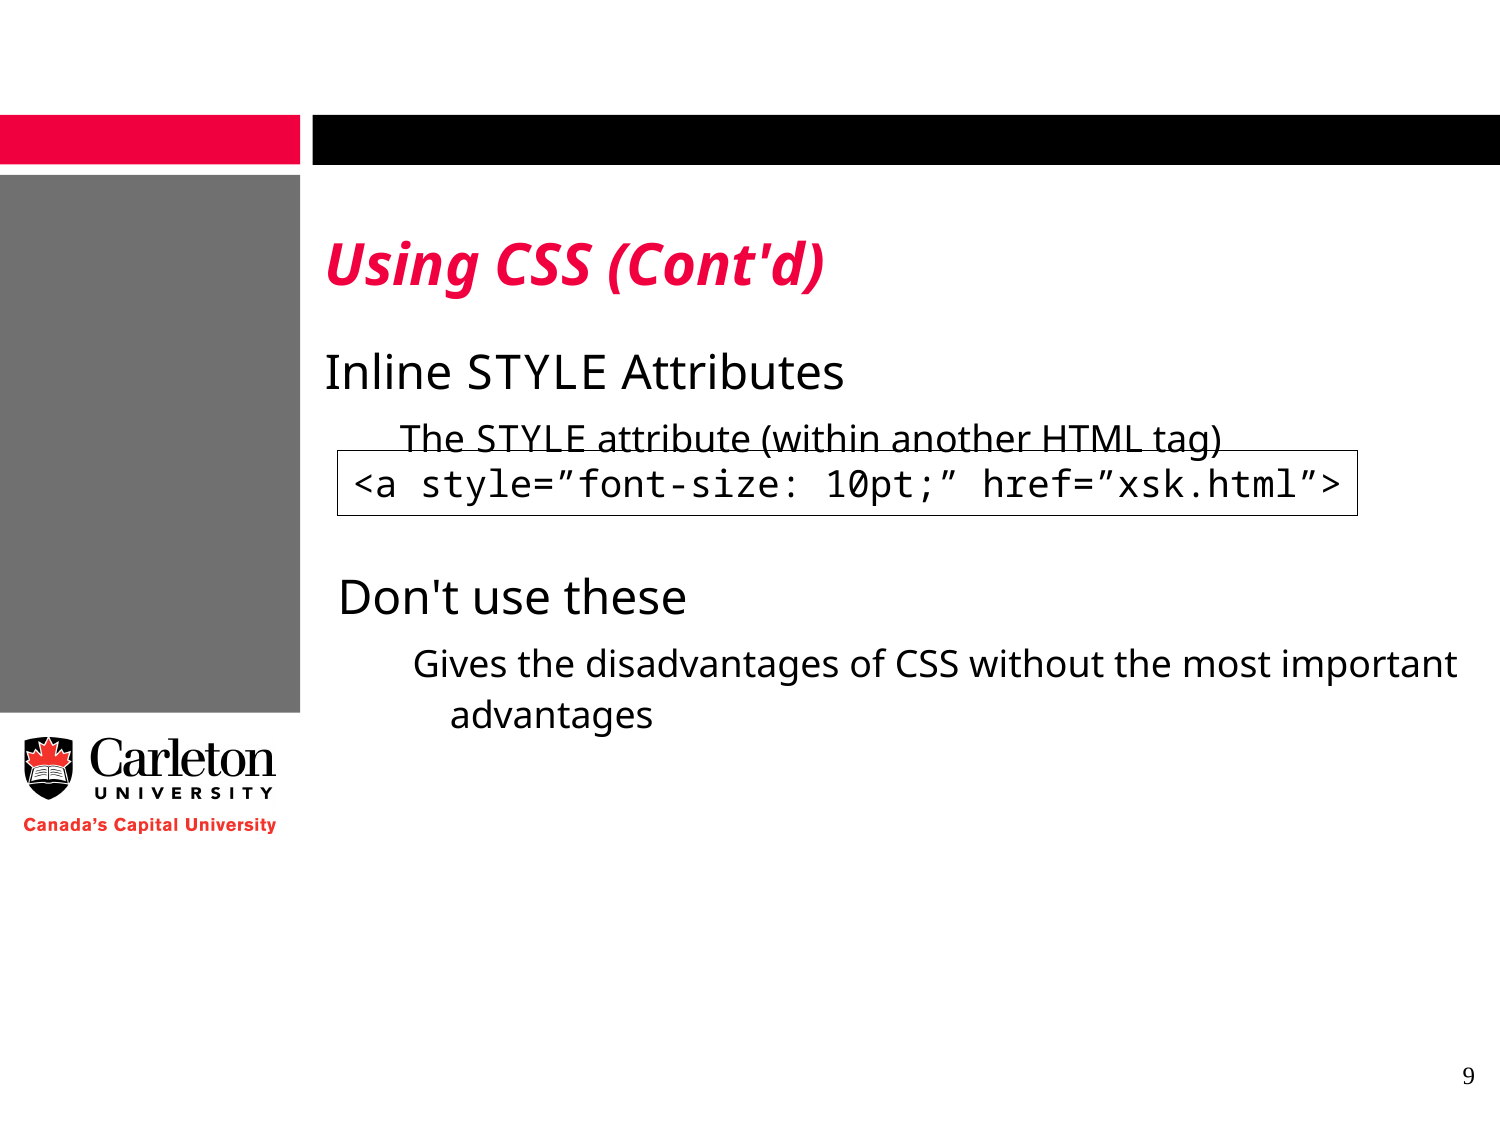

# Using CSS (Cont'd)
Inline STYLE Attributes
The STYLE attribute (within another HTML tag)
<a style=”font-size: 10pt;” href=”xsk.html”>
Don't use these
Gives the disadvantages of CSS without the most important advantages
9